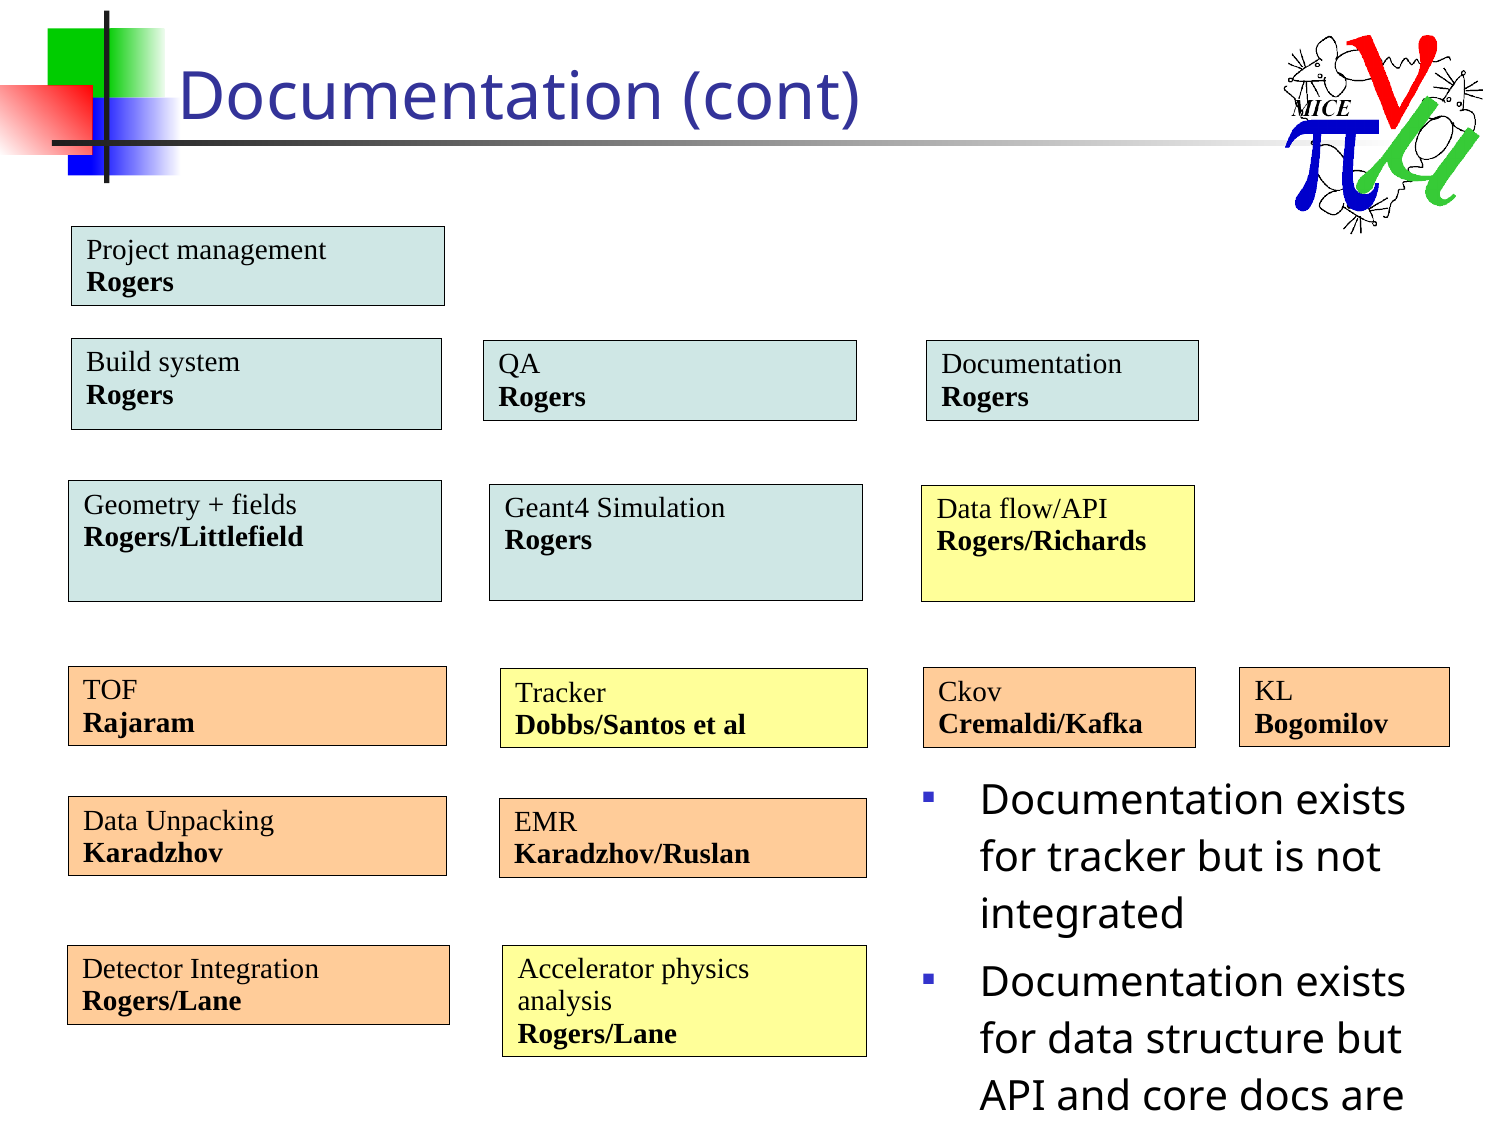

# Documentation (cont)
Project management
Rogers
Build system
Rogers
QA
Rogers
Documentation
Rogers
Geometry + fields
Rogers/Littlefield
Geant4 Simulation
Rogers
Data flow/API
Rogers/Richards
TOF
Rajaram
KL
Bogomilov
Ckov
Cremaldi/Kafka
Tracker
Dobbs/Santos et al
Documentation exists for tracker but is not integrated
Documentation exists for data structure but API and core docs are missing
Data Unpacking
Karadzhov
EMR
Karadzhov/Ruslan
Accelerator physics analysis
Rogers/Lane
Detector Integration
Rogers/Lane